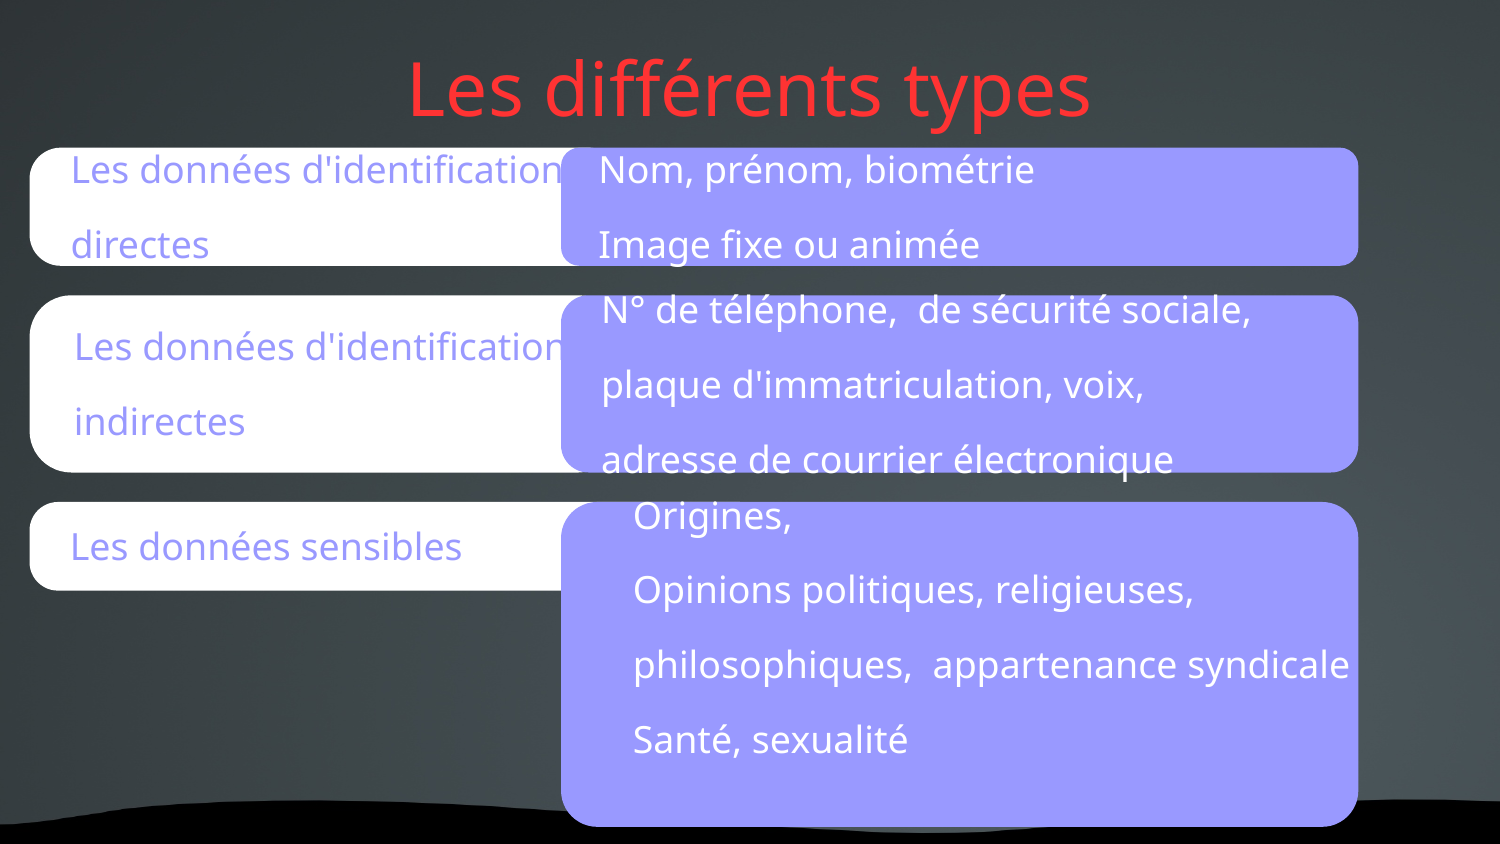

Les différents types
Les données d'identification
directes
Nom, prénom, biométrie
Image fixe ou animée
Les données d'identification
indirectes
N° de téléphone, de sécurité sociale,
plaque d'immatriculation, voix,
adresse de courrier électronique
Les données sensibles
 Origines,
 Opinions politiques, religieuses,
 philosophiques, appartenance syndicale
 Santé, sexualité